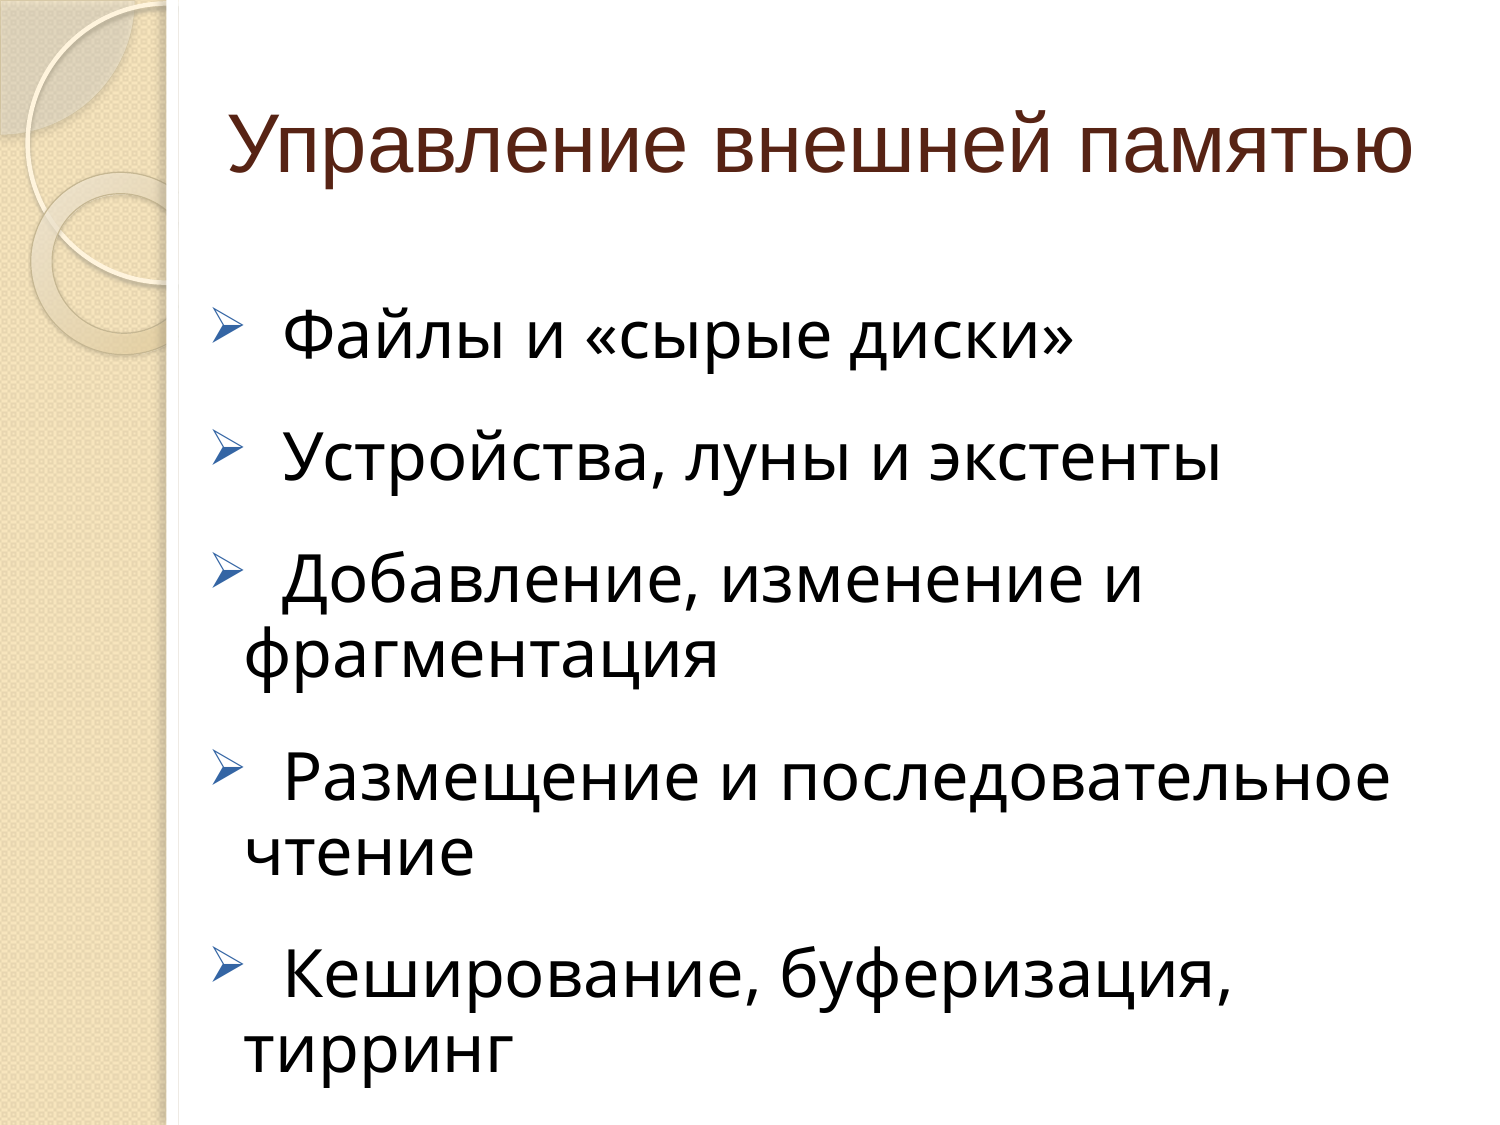

# Управление внешней памятью
 Файлы и «сырые диски»
 Устройства, луны и экстенты
 Добавление, изменение и 		фрагментация
 Размещение и последовательное чтение
 Кеширование, буферизация, тирринг